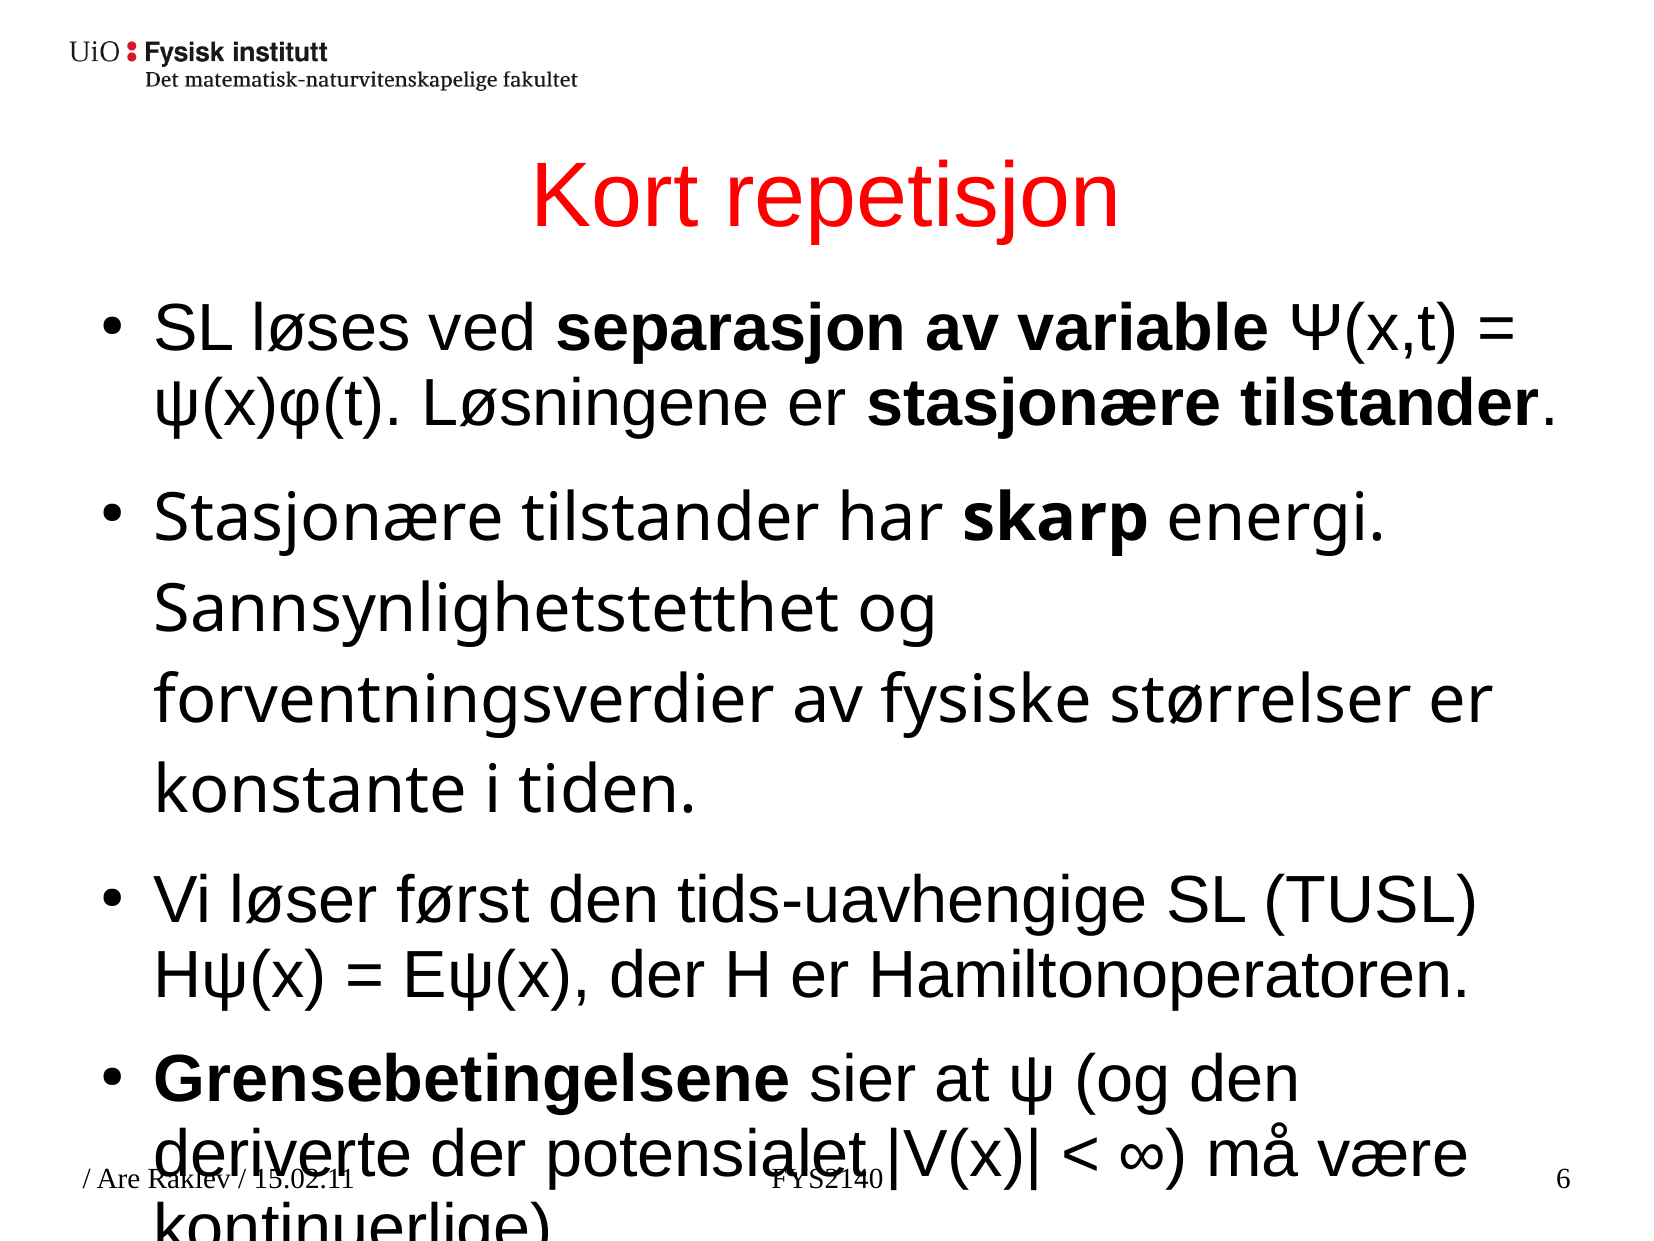

# Kort repetisjon
SL løses ved separasjon av variable Ψ(x,t) = ψ(x)φ(t). Løsningene er stasjonære tilstander.
Stasjonære tilstander har skarp energi. Sannsynlighetstetthet og forventningsverdier av fysiske størrelser er konstante i tiden.
Vi løser først den tids-uavhengige SL (TUSL) Hψ(x) = Eψ(x), der H er Hamiltonoperatoren.
Grensebetingelsene sier at ψ (og den deriverte der potensialet |V(x)| < ∞) må være kontinuerlige).
/ Are Raklev / 15.02.11
FYS2140
6